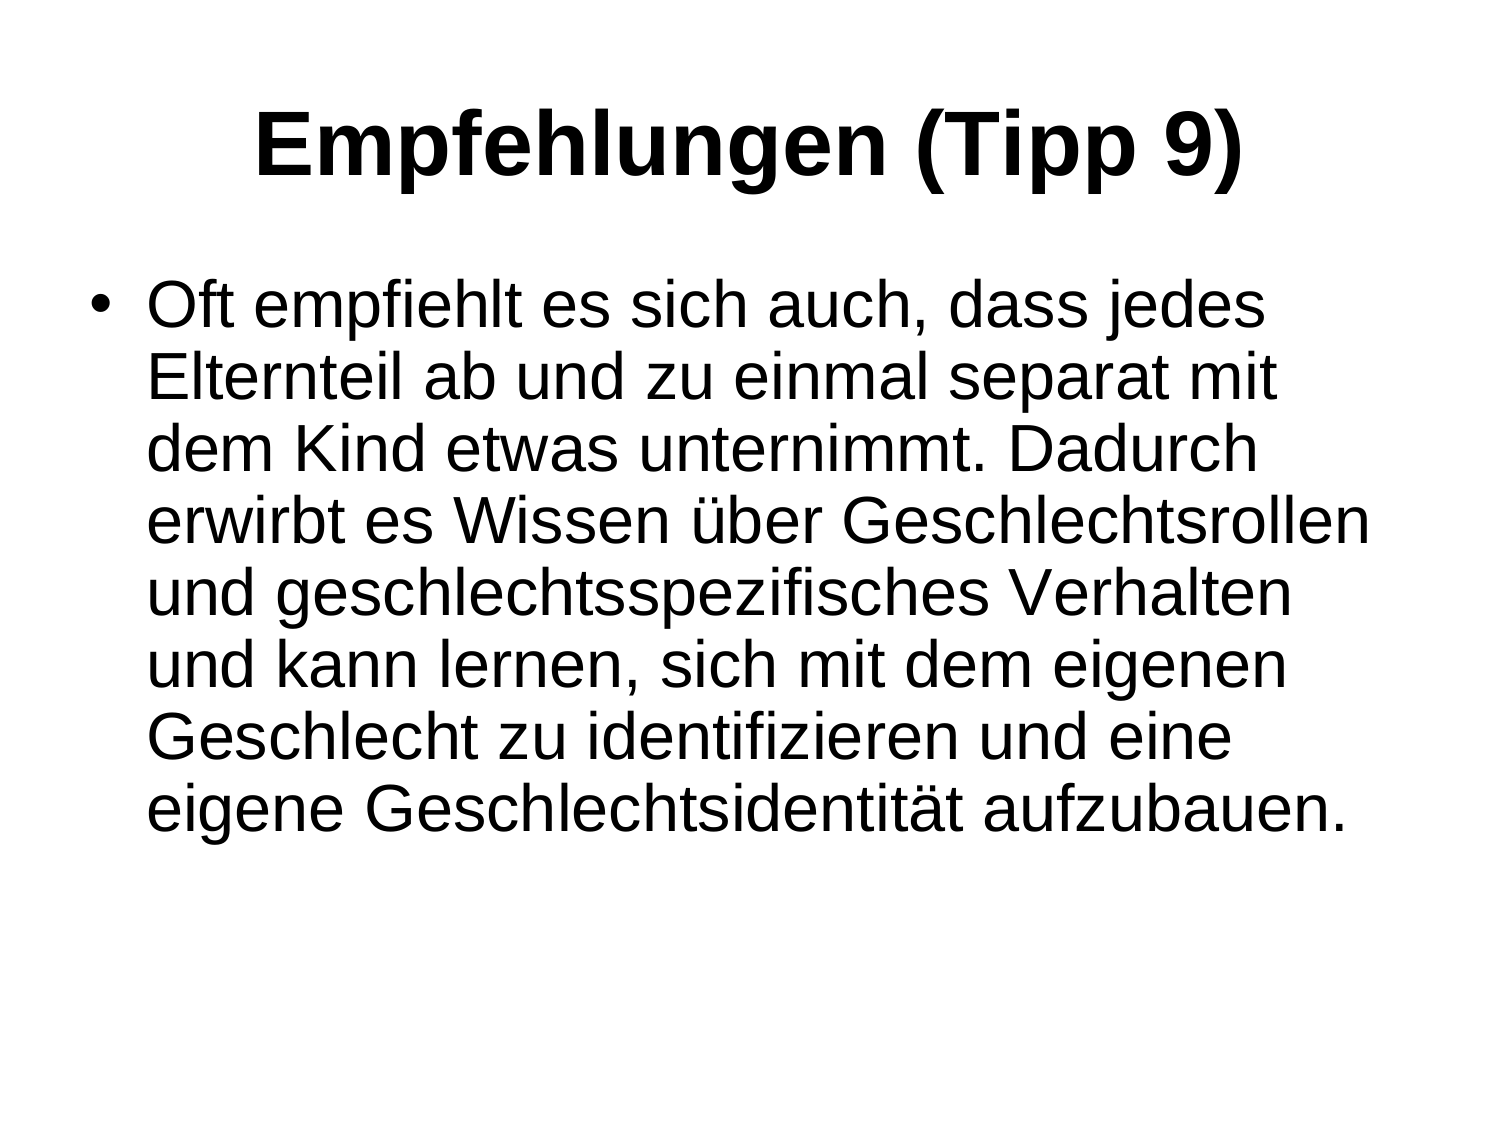

# Empfehlungen (Tipp 9)
Oft empfiehlt es sich auch, dass jedes Elternteil ab und zu einmal separat mit dem Kind etwas unternimmt. Dadurch erwirbt es Wissen über Geschlechtsrollen und geschlechtsspezifisches Verhalten und kann lernen, sich mit dem eigenen Geschlecht zu identifizieren und eine eigene Geschlechtsidentität aufzubauen.